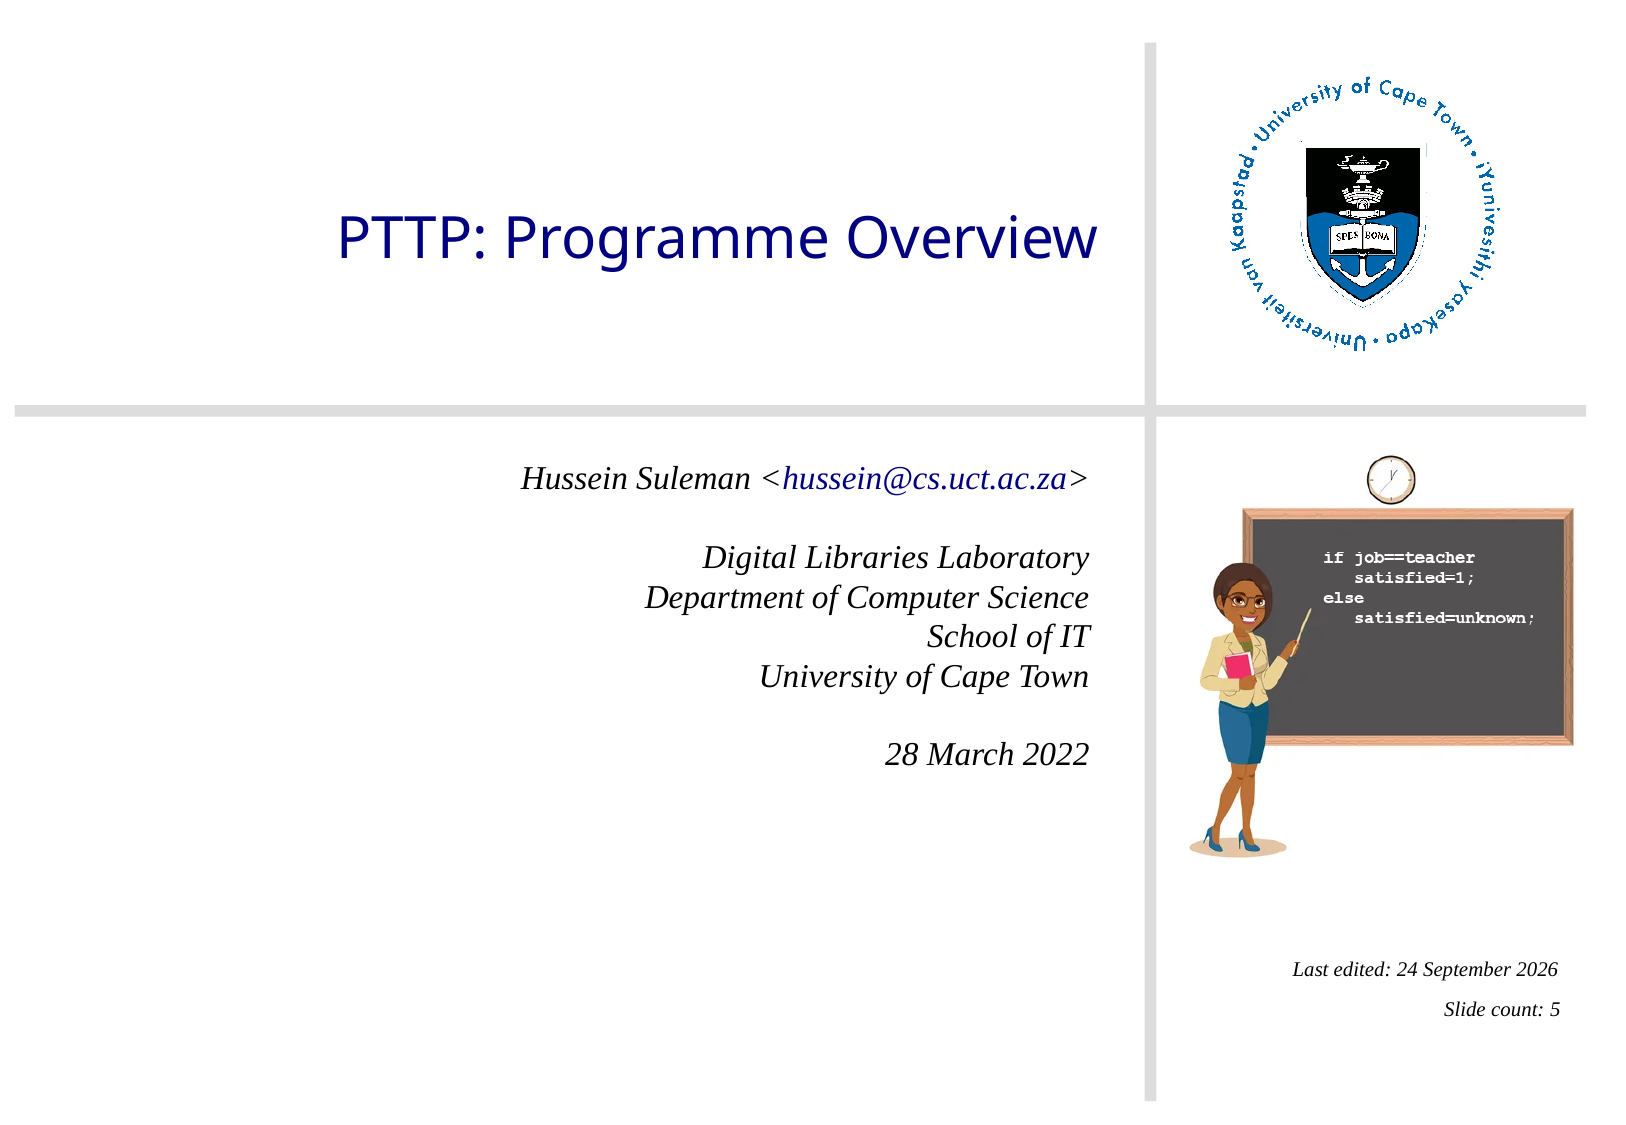

PTTP: Programme Overview
# Hussein Suleman <hussein@cs.uct.ac.za>
Digital Libraries Laboratory
Department of Computer Science
School of IT
University of Cape Town
28 March 2022
1